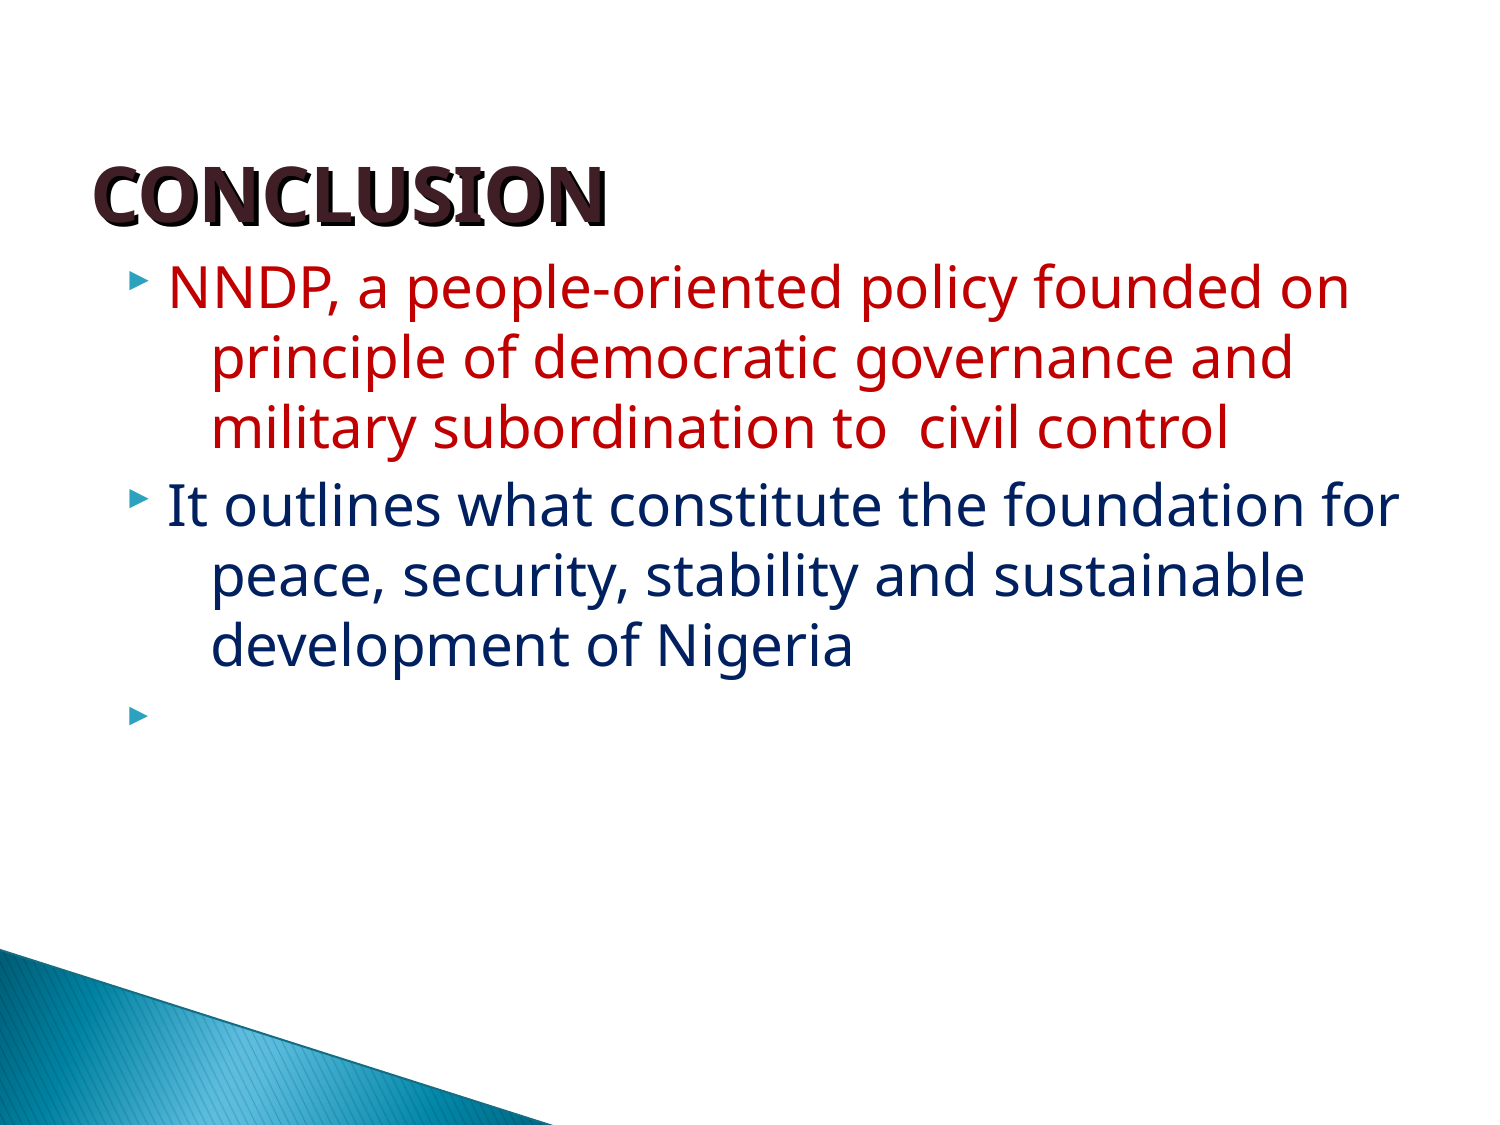

CONCLUSION
# NNDP, a people-oriented policy founded on principle of democratic governance and military subordination to civil control
It outlines what constitute the foundation for peace, security, stability and sustainable development of Nigeria